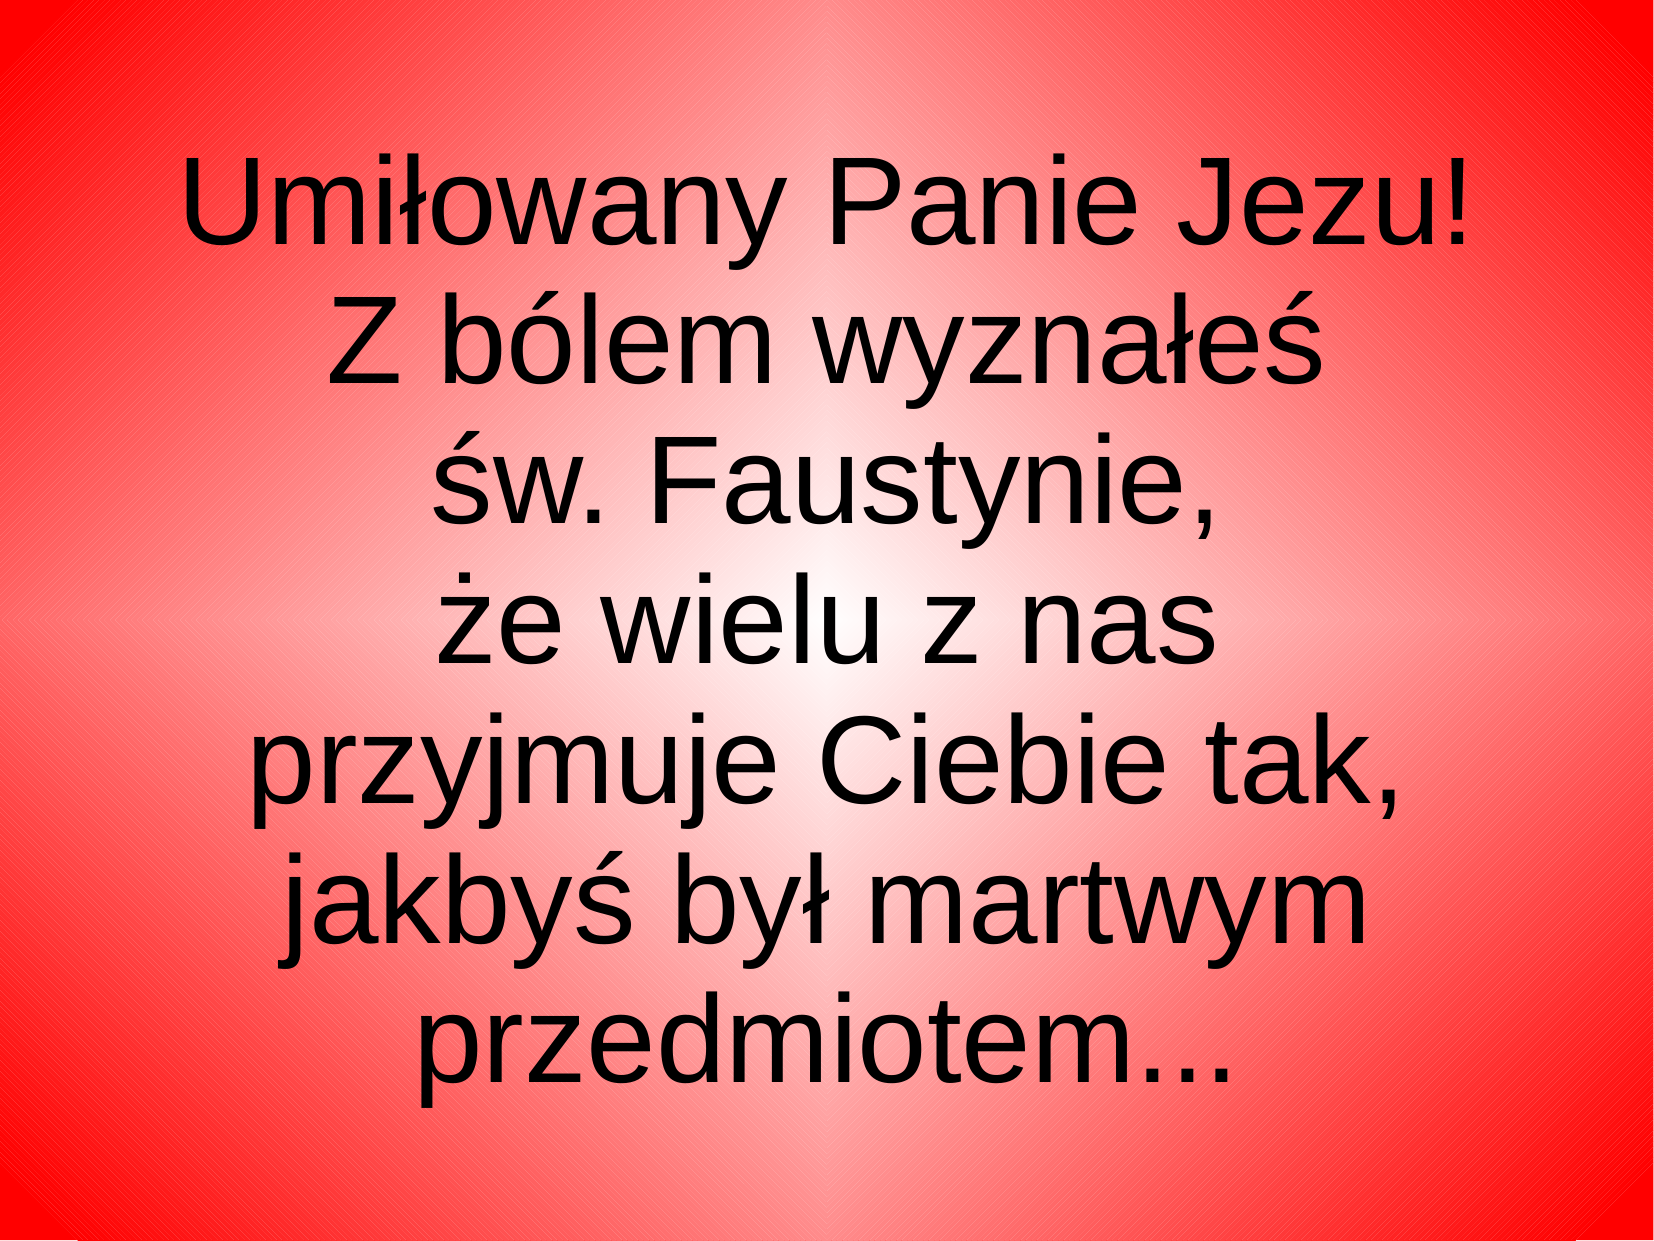

# Umiłowany Panie Jezu! Z bólem wyznałeś św. Faustynie, że wielu z nas przyjmuje Ciebie tak, jakbyś był martwym przedmiotem...